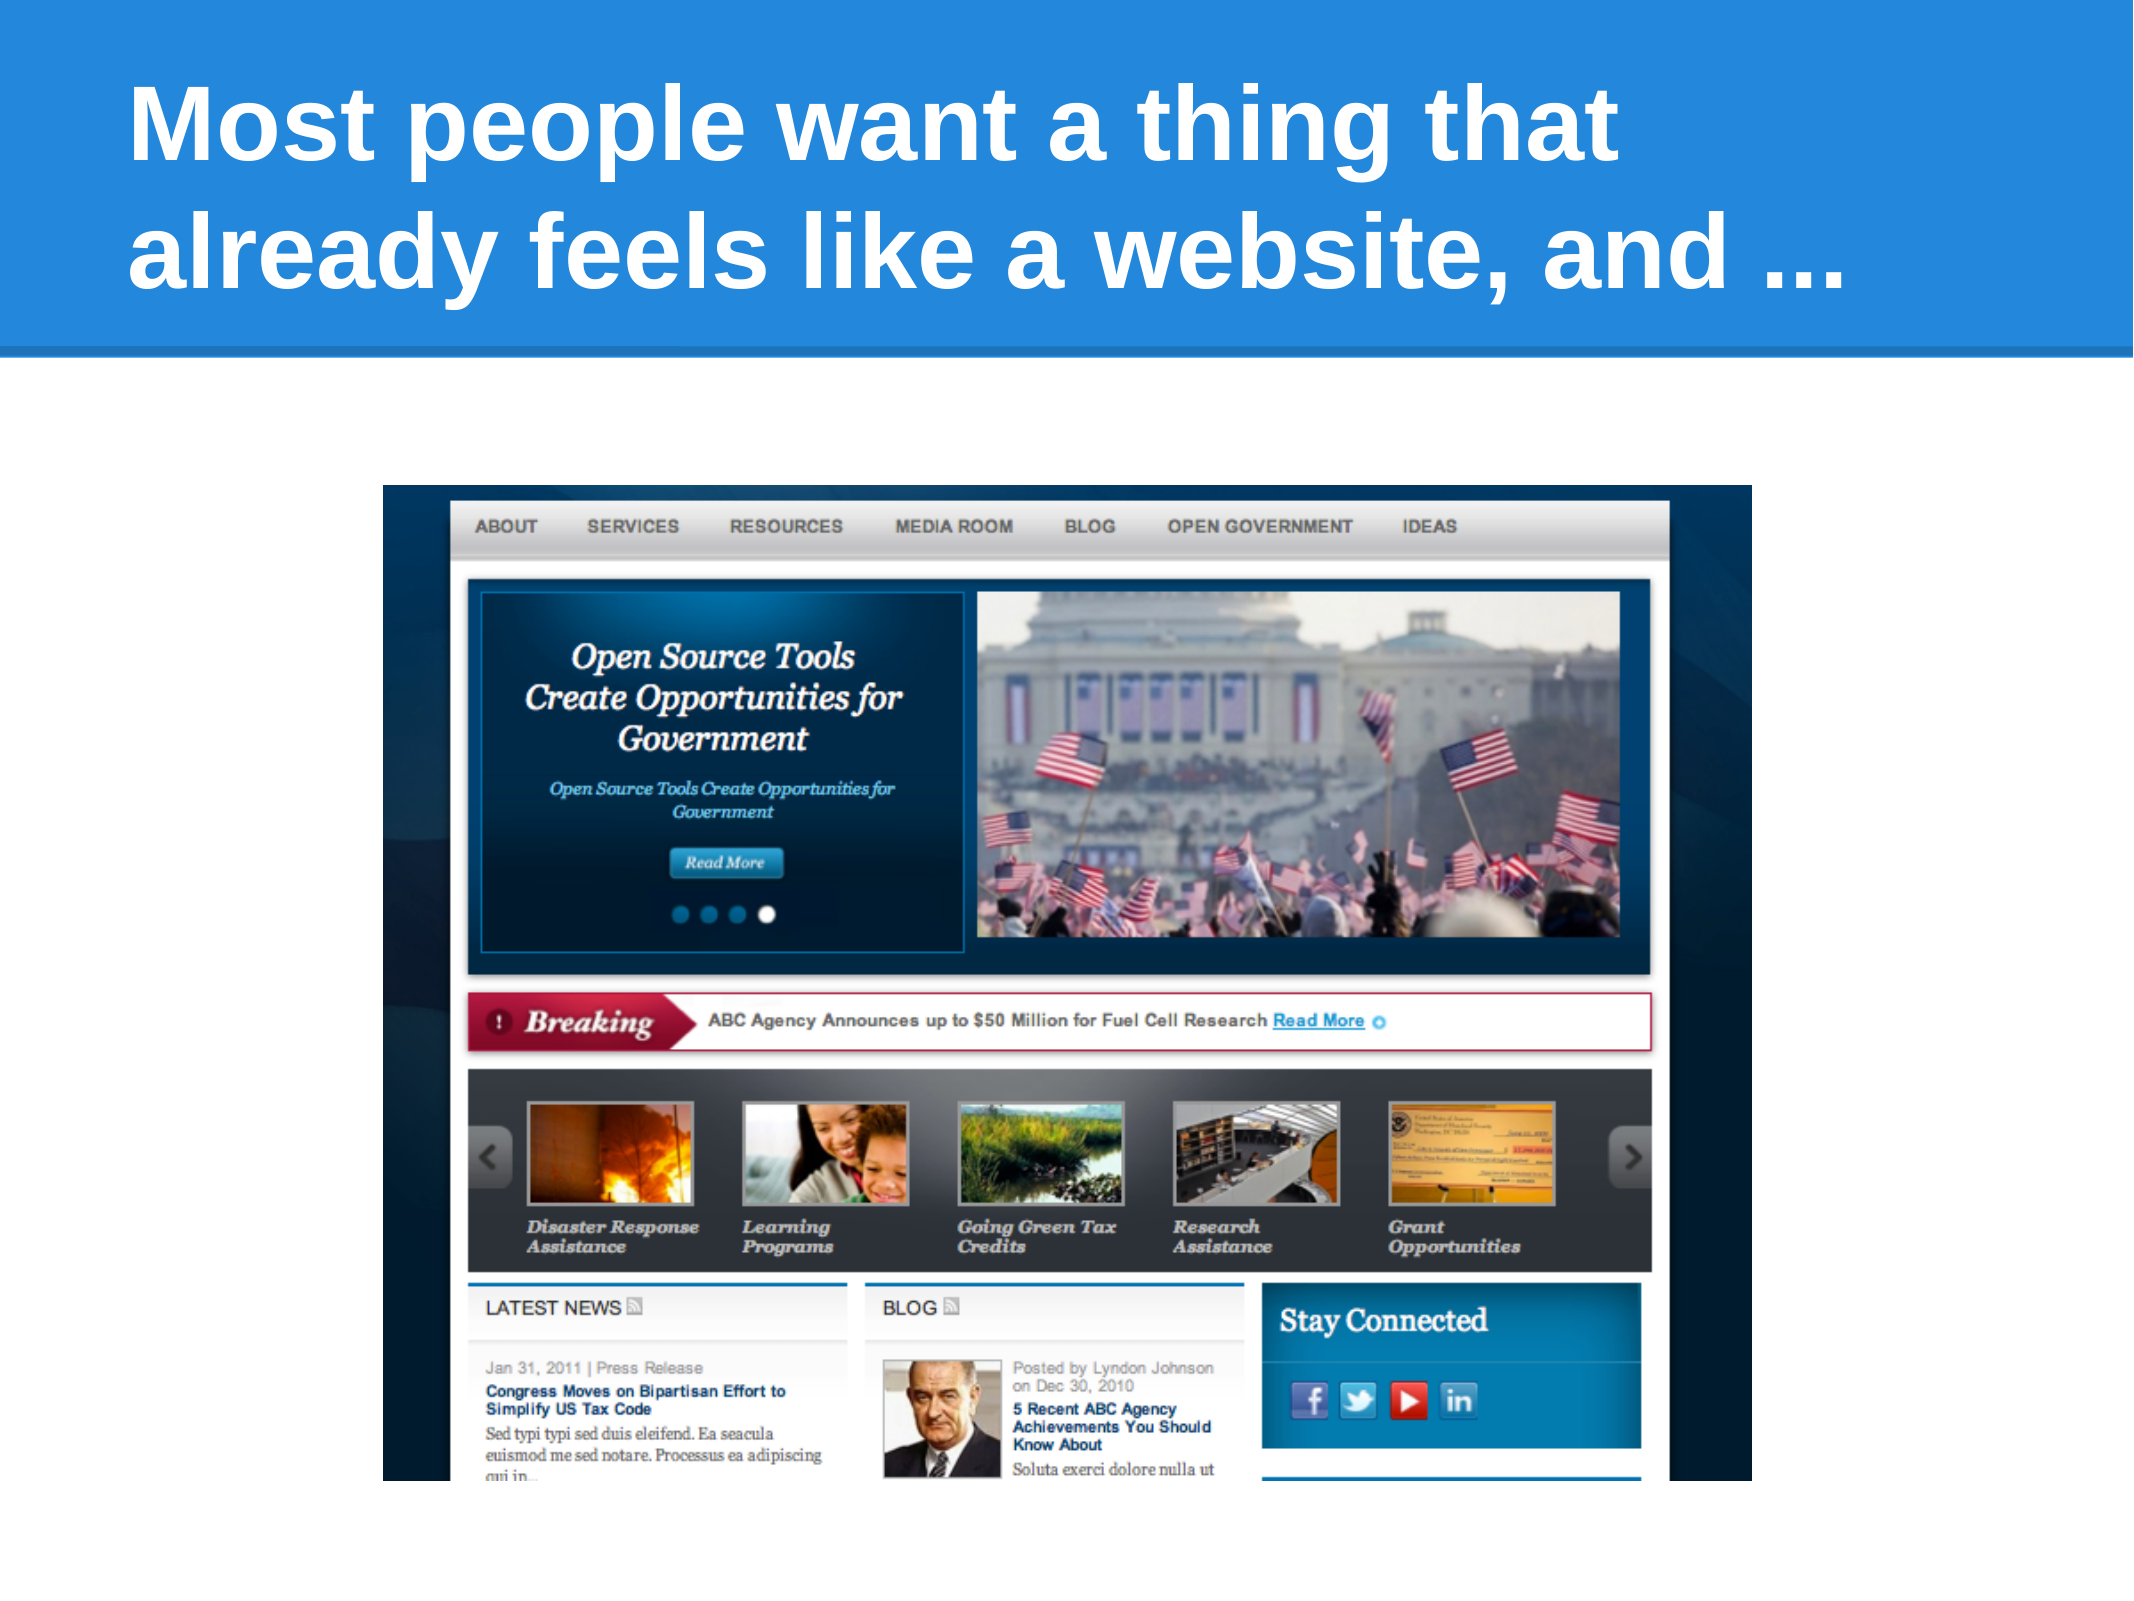

# Most people want a thing that already feels like a website, and ...